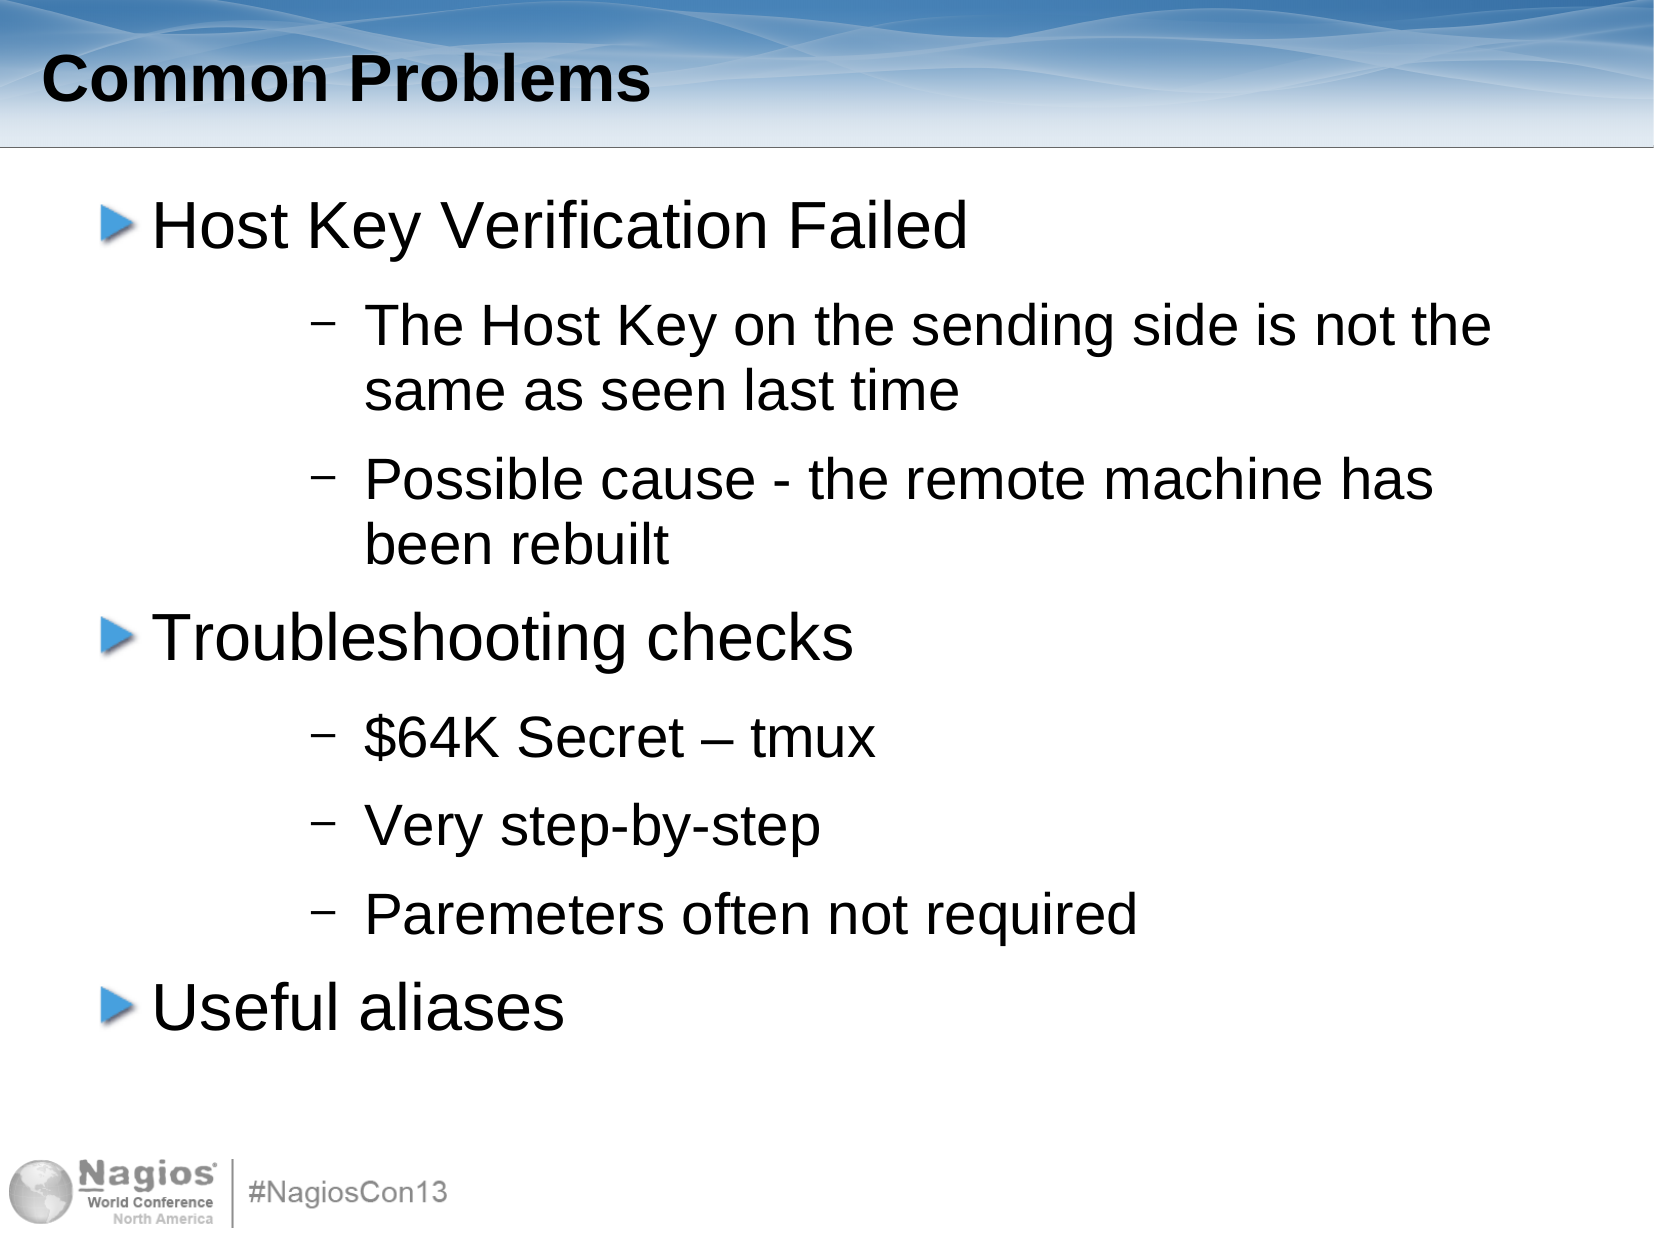

# Common Problems
Host Key Verification Failed
The Host Key on the sending side is not the same as seen last time
Possible cause - the remote machine has been rebuilt
Troubleshooting checks
$64K Secret – tmux
Very step-by-step
Paremeters often not required
Useful aliases